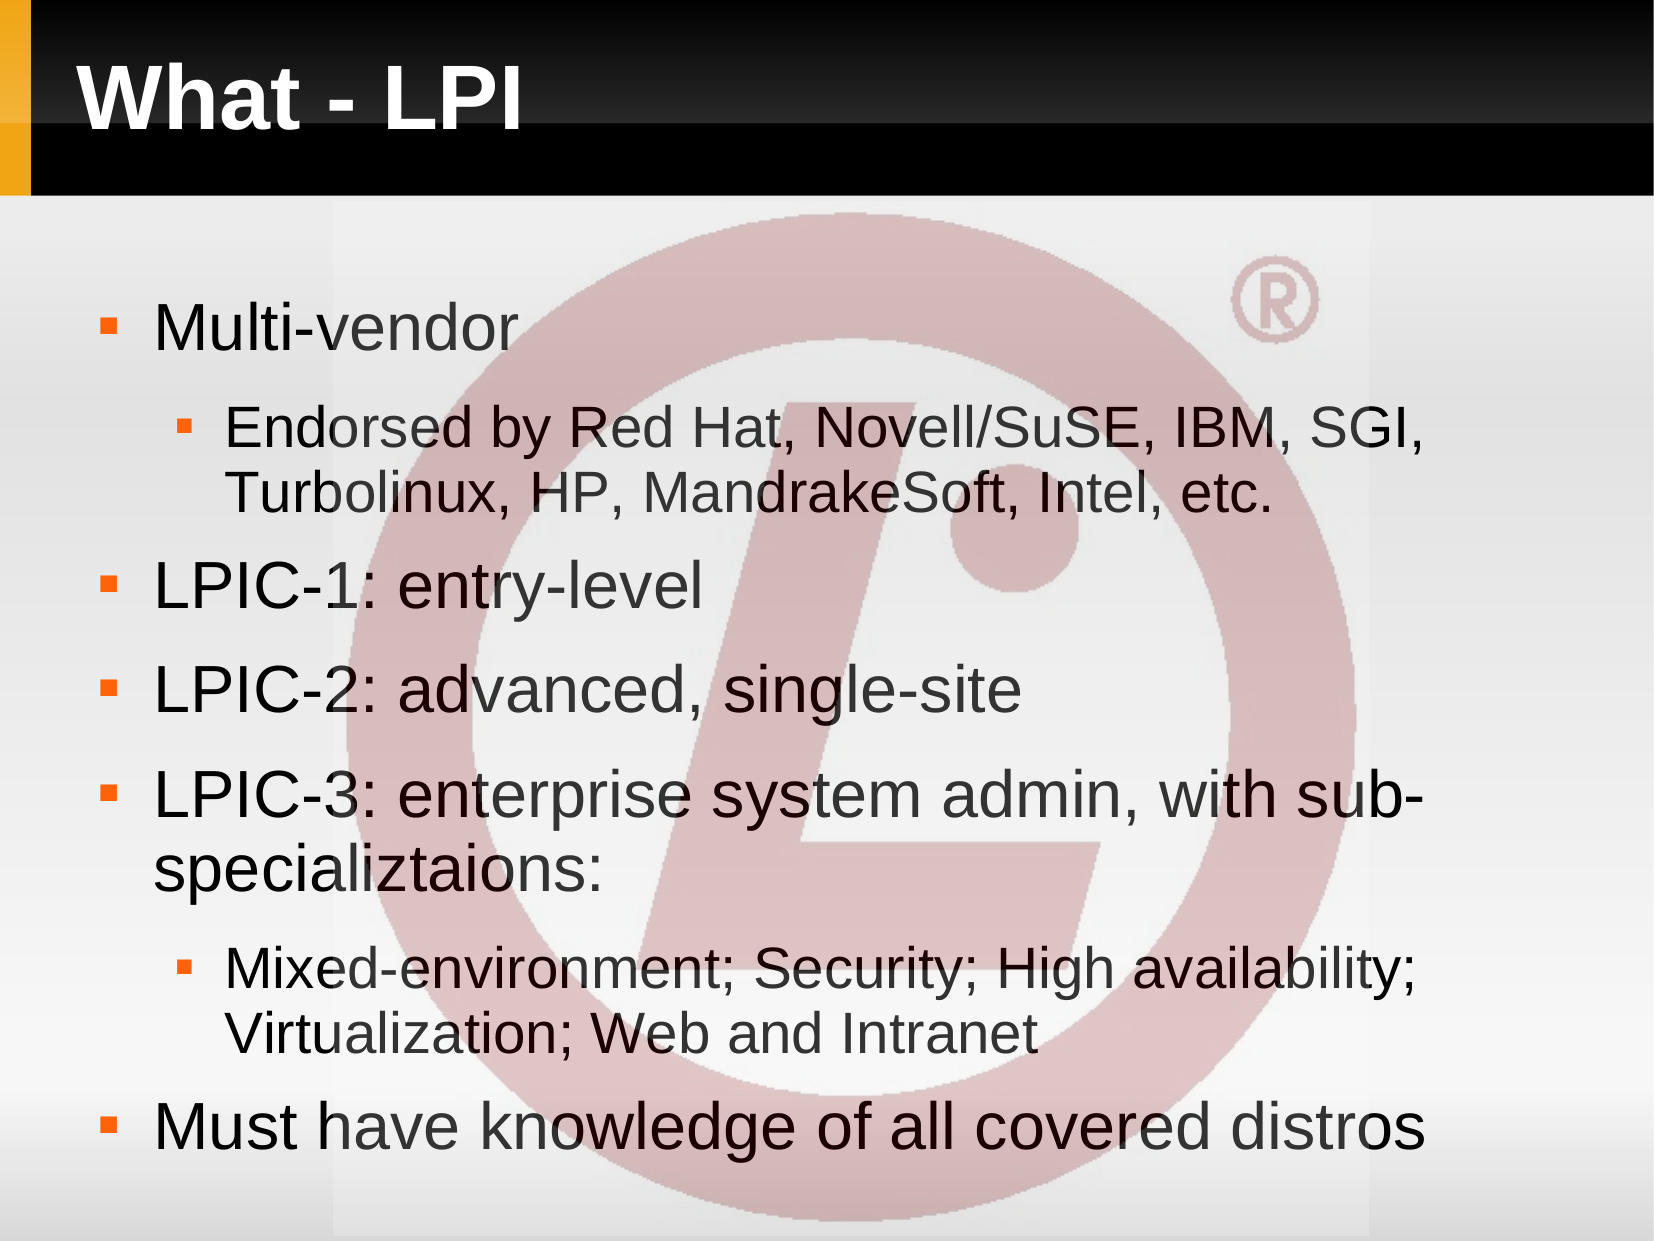

# What - LPI
Multi-vendor
Endorsed by Red Hat, Novell/SuSE, IBM, SGI, Turbolinux, HP, MandrakeSoft, Intel, etc.
LPIC-1: entry-level
LPIC-2: advanced, single-site
LPIC-3: enterprise system admin, with sub-specializtaions:
Mixed-environment; Security; High availability; Virtualization; Web and Intranet
Must have knowledge of all covered distros